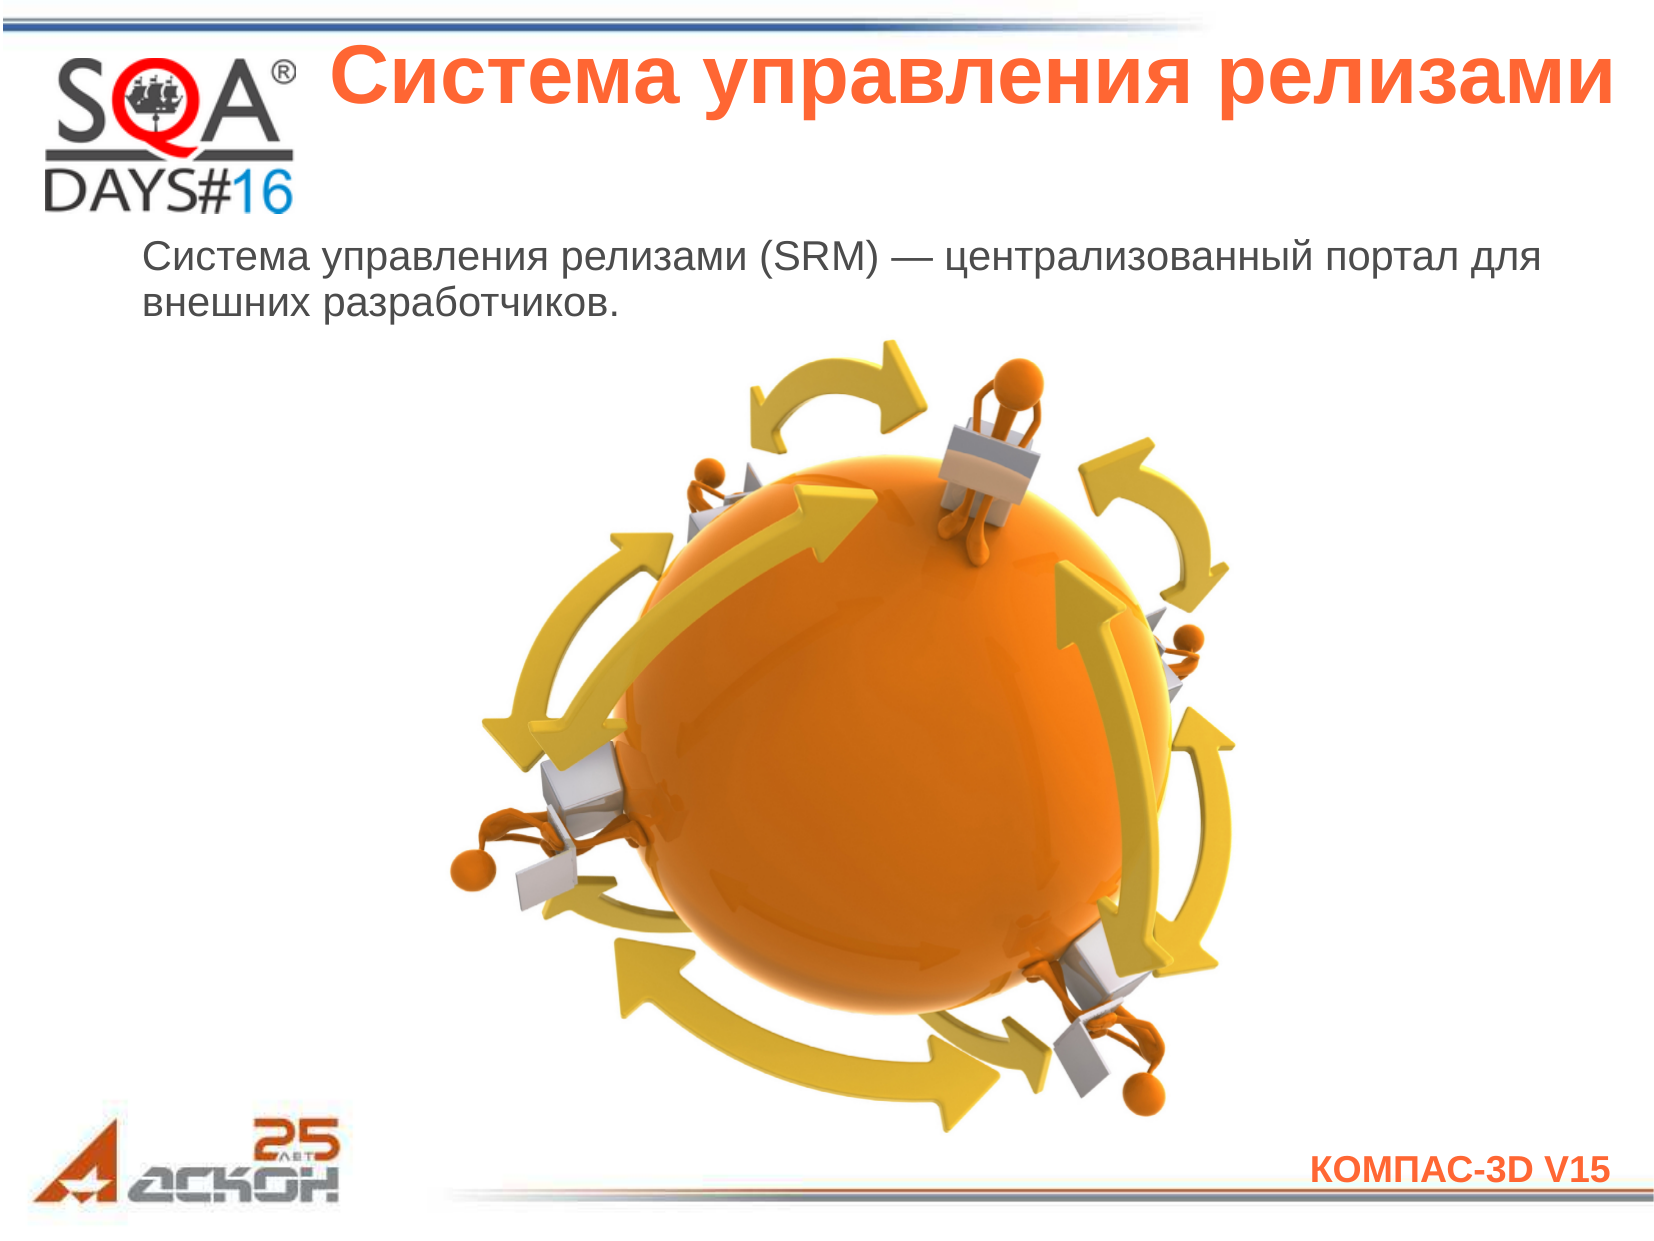

# Система управления релизами
Система управления релизами (SRM) — централизованный портал для внешних разработчиков.